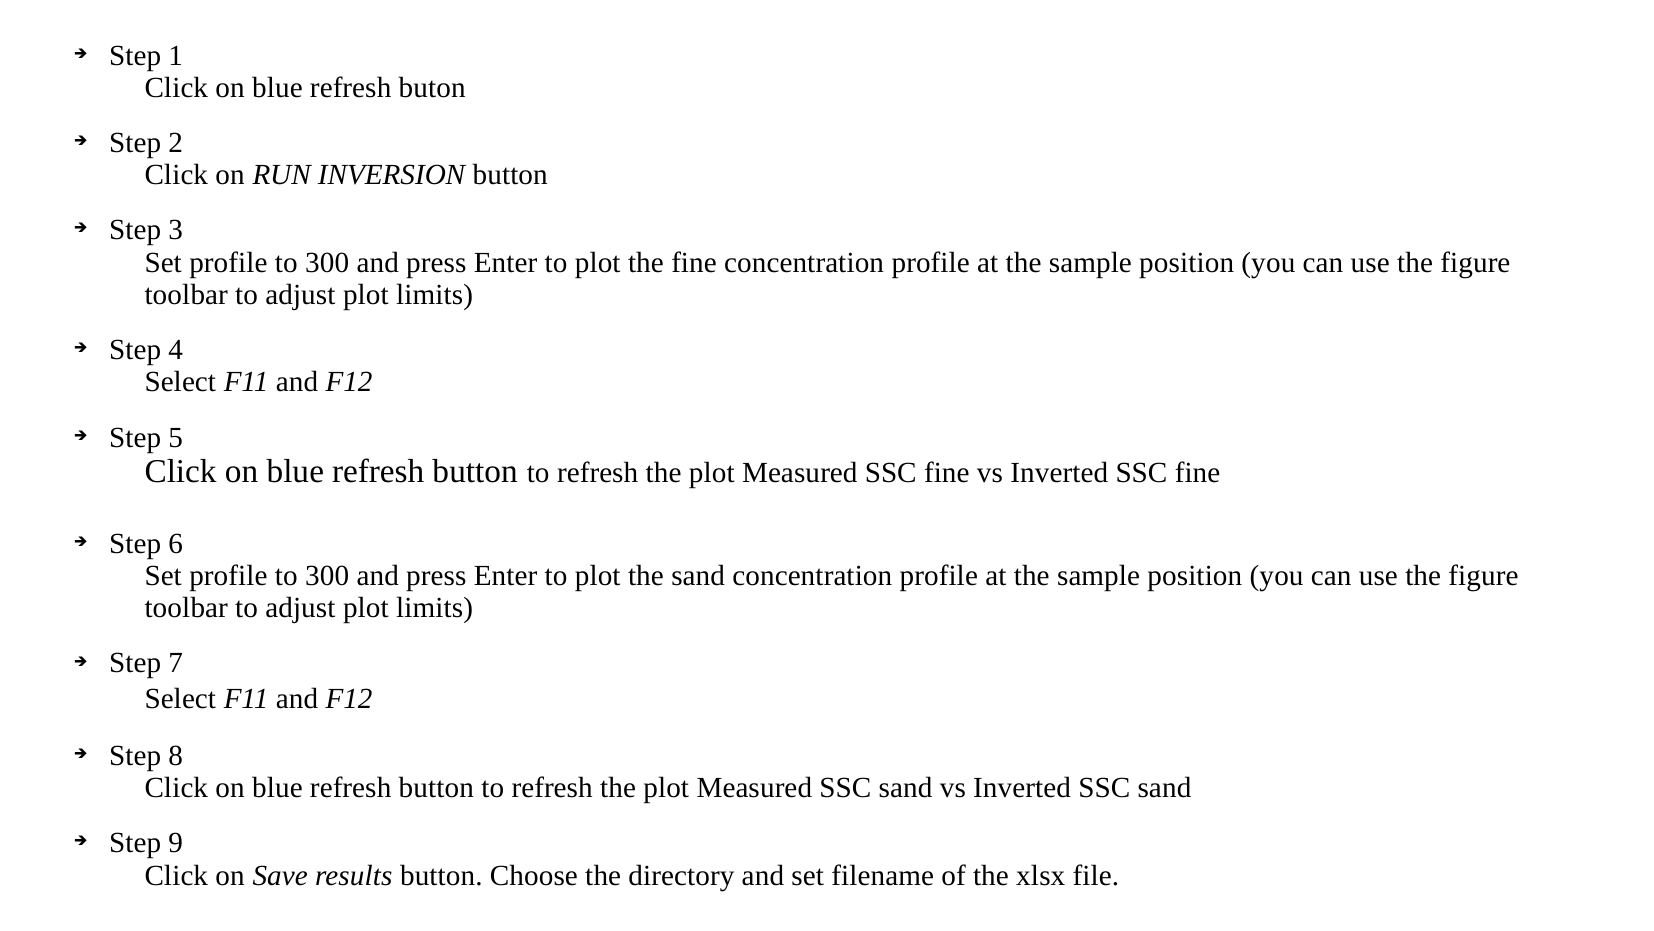

Step 1
Click on blue refresh buton
Step 2
Click on RUN INVERSION button
Step 3
Set profile to 300 and press Enter to plot the fine concentration profile at the sample position (you can use the figure toolbar to adjust plot limits)
Step 4
Select F11 and F12
Step 5
Click on blue refresh button to refresh the plot Measured SSC fine vs Inverted SSC fine
Step 6
Set profile to 300 and press Enter to plot the sand concentration profile at the sample position (you can use the figure toolbar to adjust plot limits)
Step 7
Select F11 and F12
Step 8
Click on blue refresh button to refresh the plot Measured SSC sand vs Inverted SSC sand
Step 9
Click on Save results button. Choose the directory and set filename of the xlsx file.